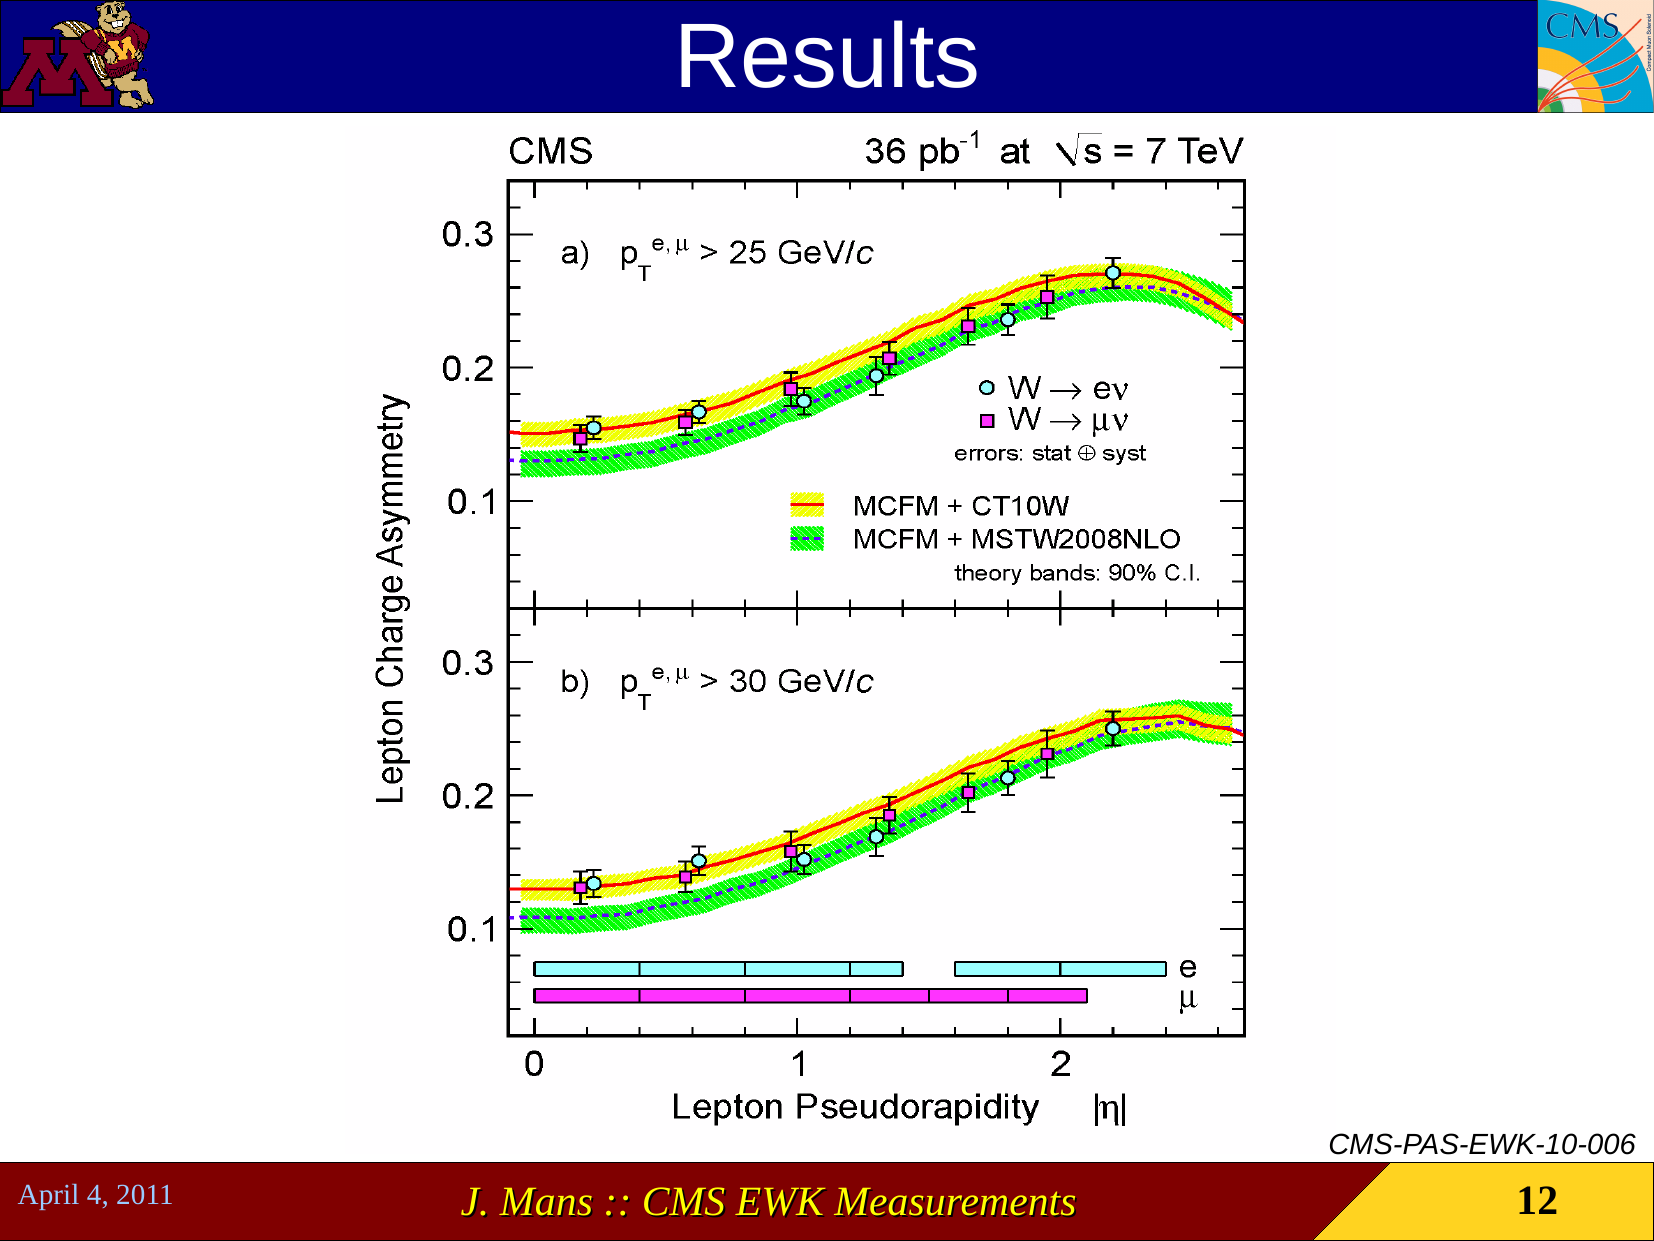

# Results
CMS-PAS-EWK-10-006
J. Mans :: CMS EWK Measurements
12
April 4, 2011